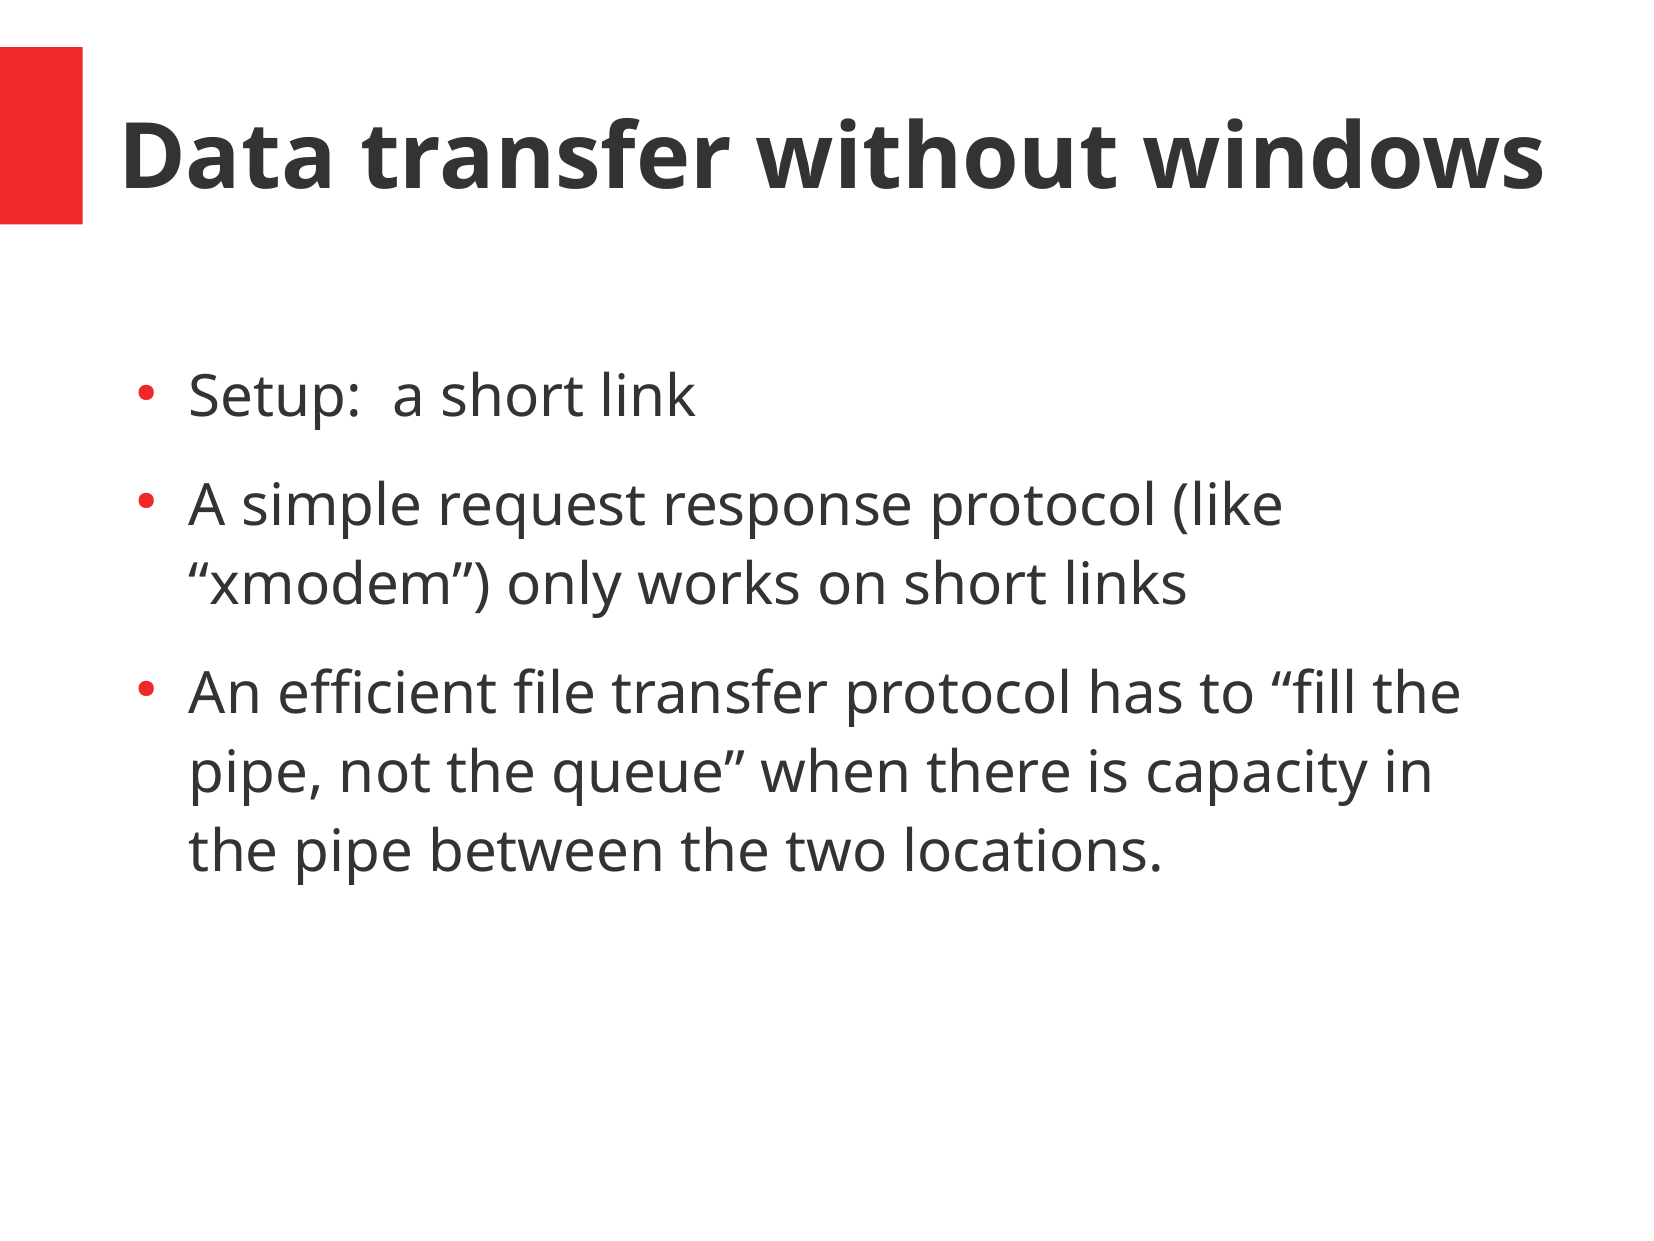

# Data transfer without windows
Setup: a short link
A simple request response protocol (like “xmodem”) only works on short links
An efficient file transfer protocol has to “fill the pipe, not the queue” when there is capacity in the pipe between the two locations.